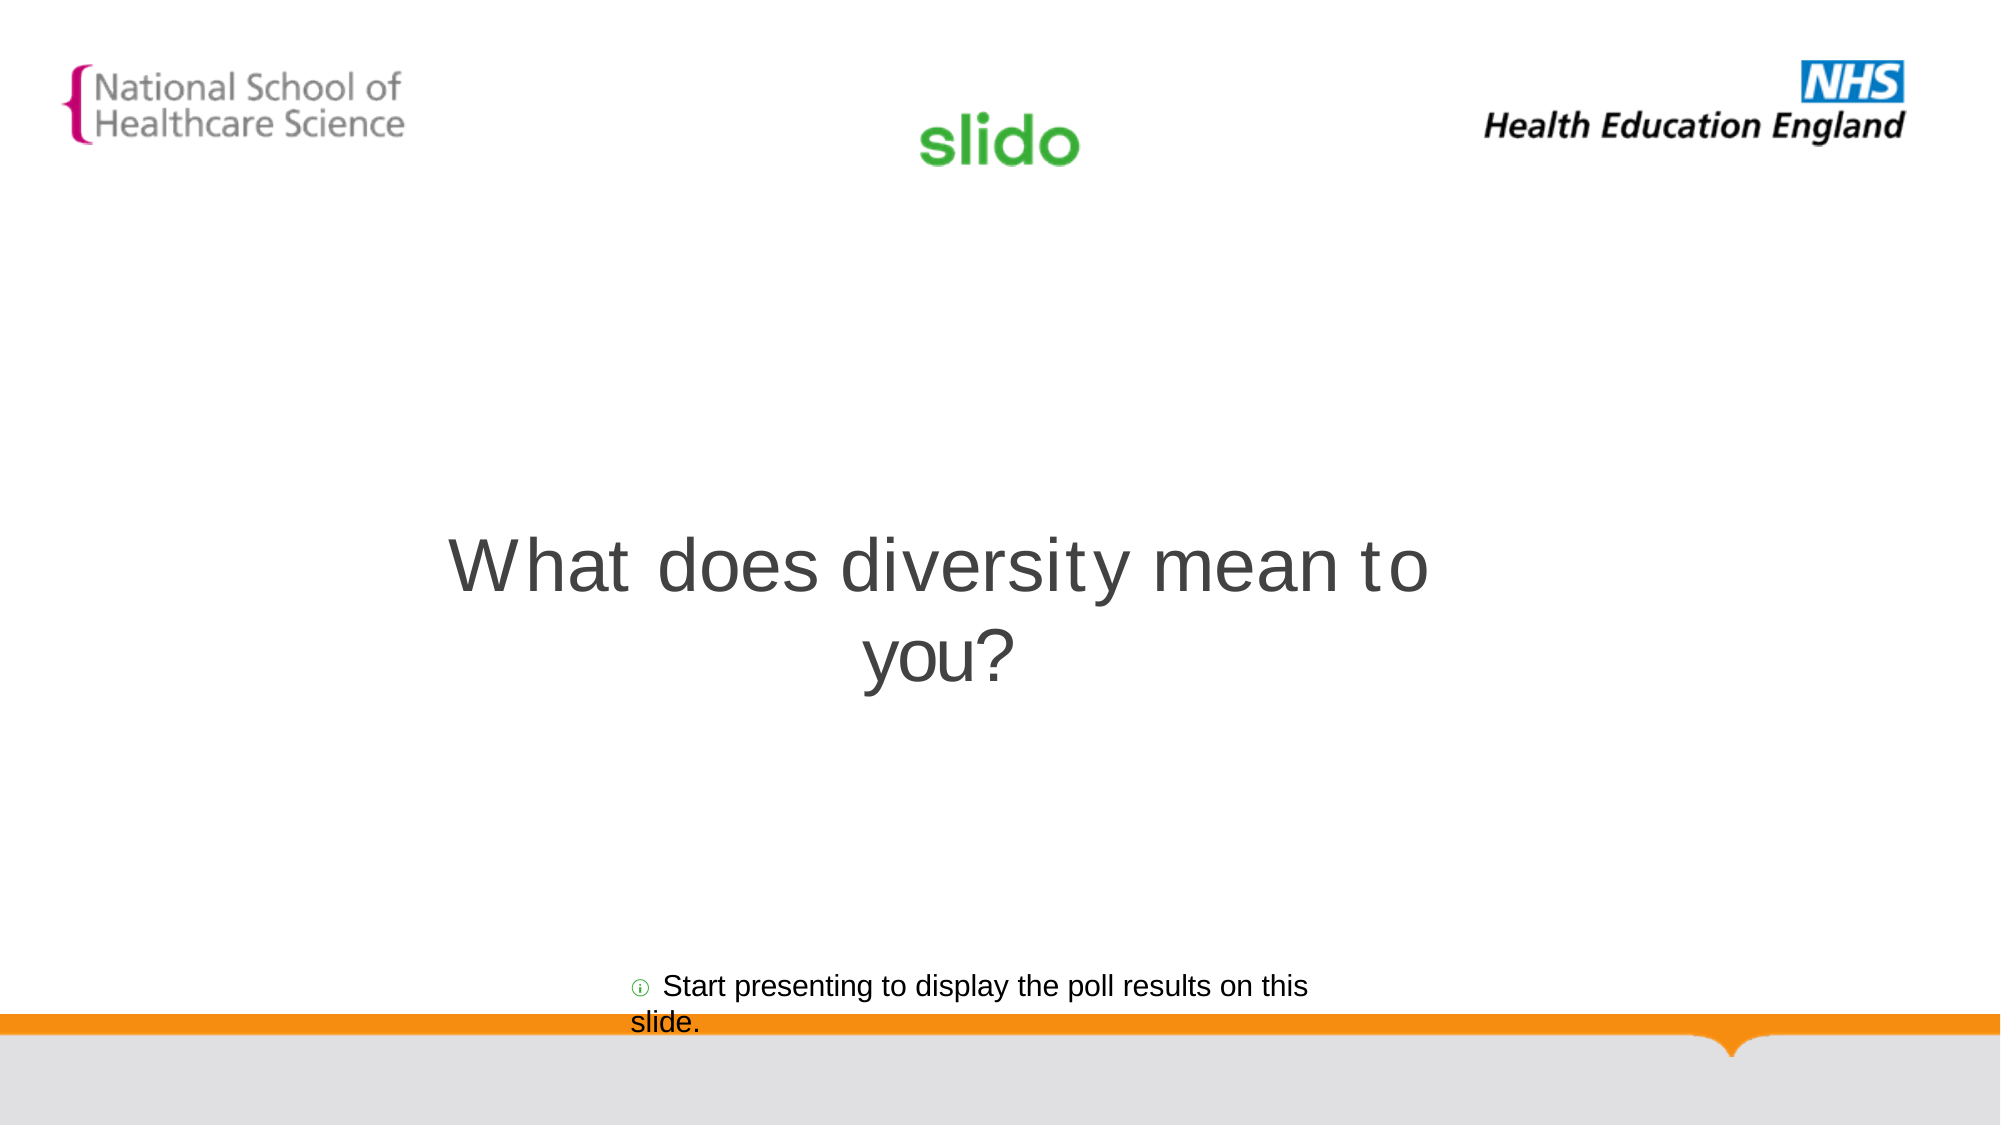

# What does diversity mean to you?
ⓘ Start presenting to display the poll results on this slide.